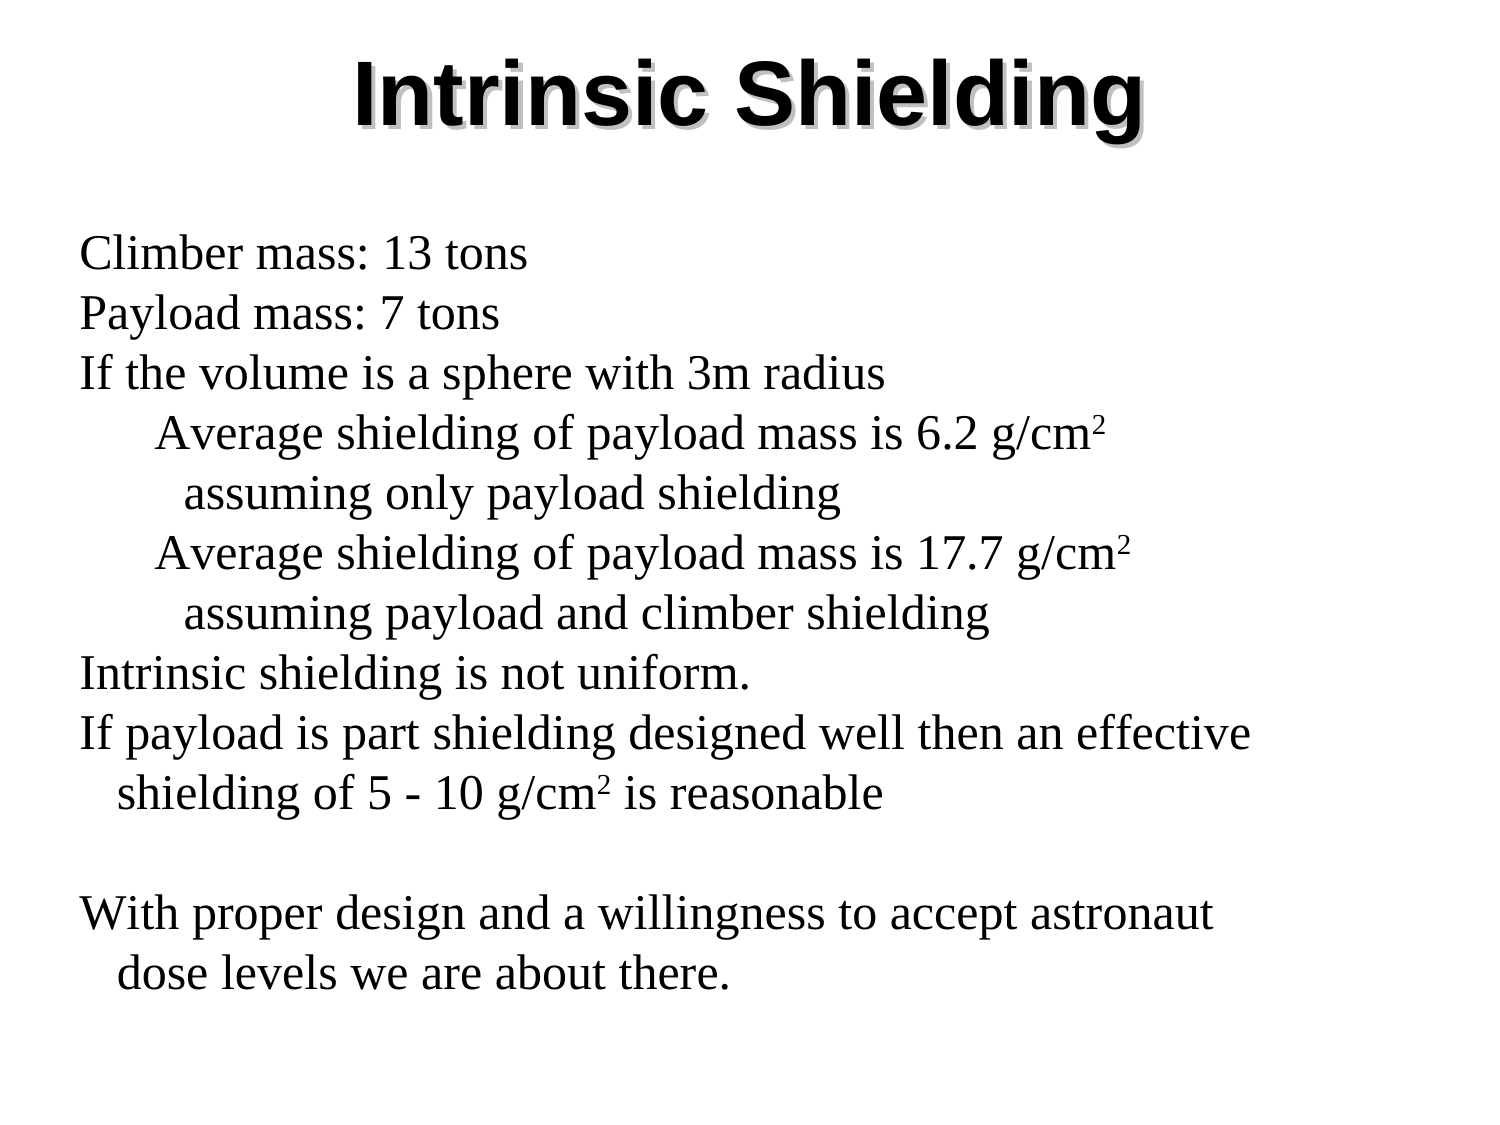

# Intrinsic Shielding
Climber mass: 13 tons
Payload mass: 7 tons
If the volume is a sphere with 3m radius
Average shielding of payload mass is 6.2 g/cm2 assuming only payload shielding
Average shielding of payload mass is 17.7 g/cm2 assuming payload and climber shielding
Intrinsic shielding is not uniform.
If payload is part shielding designed well then an effective shielding of 5 - 10 g/cm2 is reasonable
With proper design and a willingness to accept astronaut dose levels we are about there.